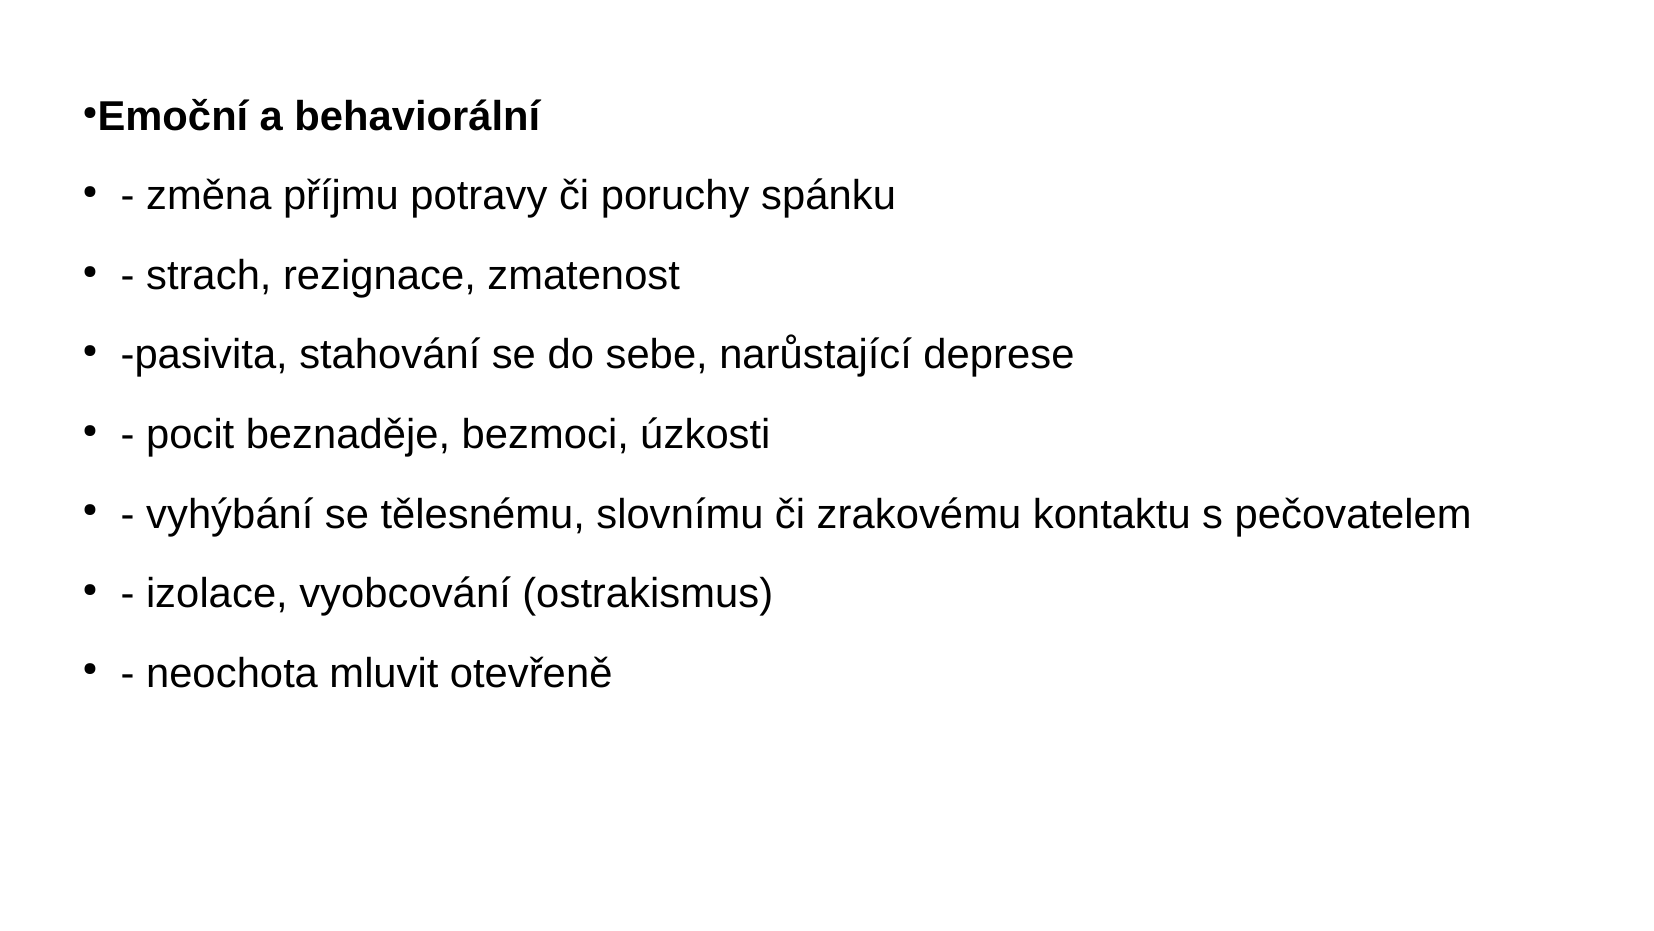

# Emoční a behaviorální
 - změna příjmu potravy či poruchy spánku
 - strach, rezignace, zmatenost
 -pasivita, stahování se do sebe, narůstající deprese
 - pocit beznaděje, bezmoci, úzkosti
 - vyhýbání se tělesnému, slovnímu či zrakovému kontaktu s pečovatelem
 - izolace, vyobcování (ostrakismus)
 - neochota mluvit otevřeně